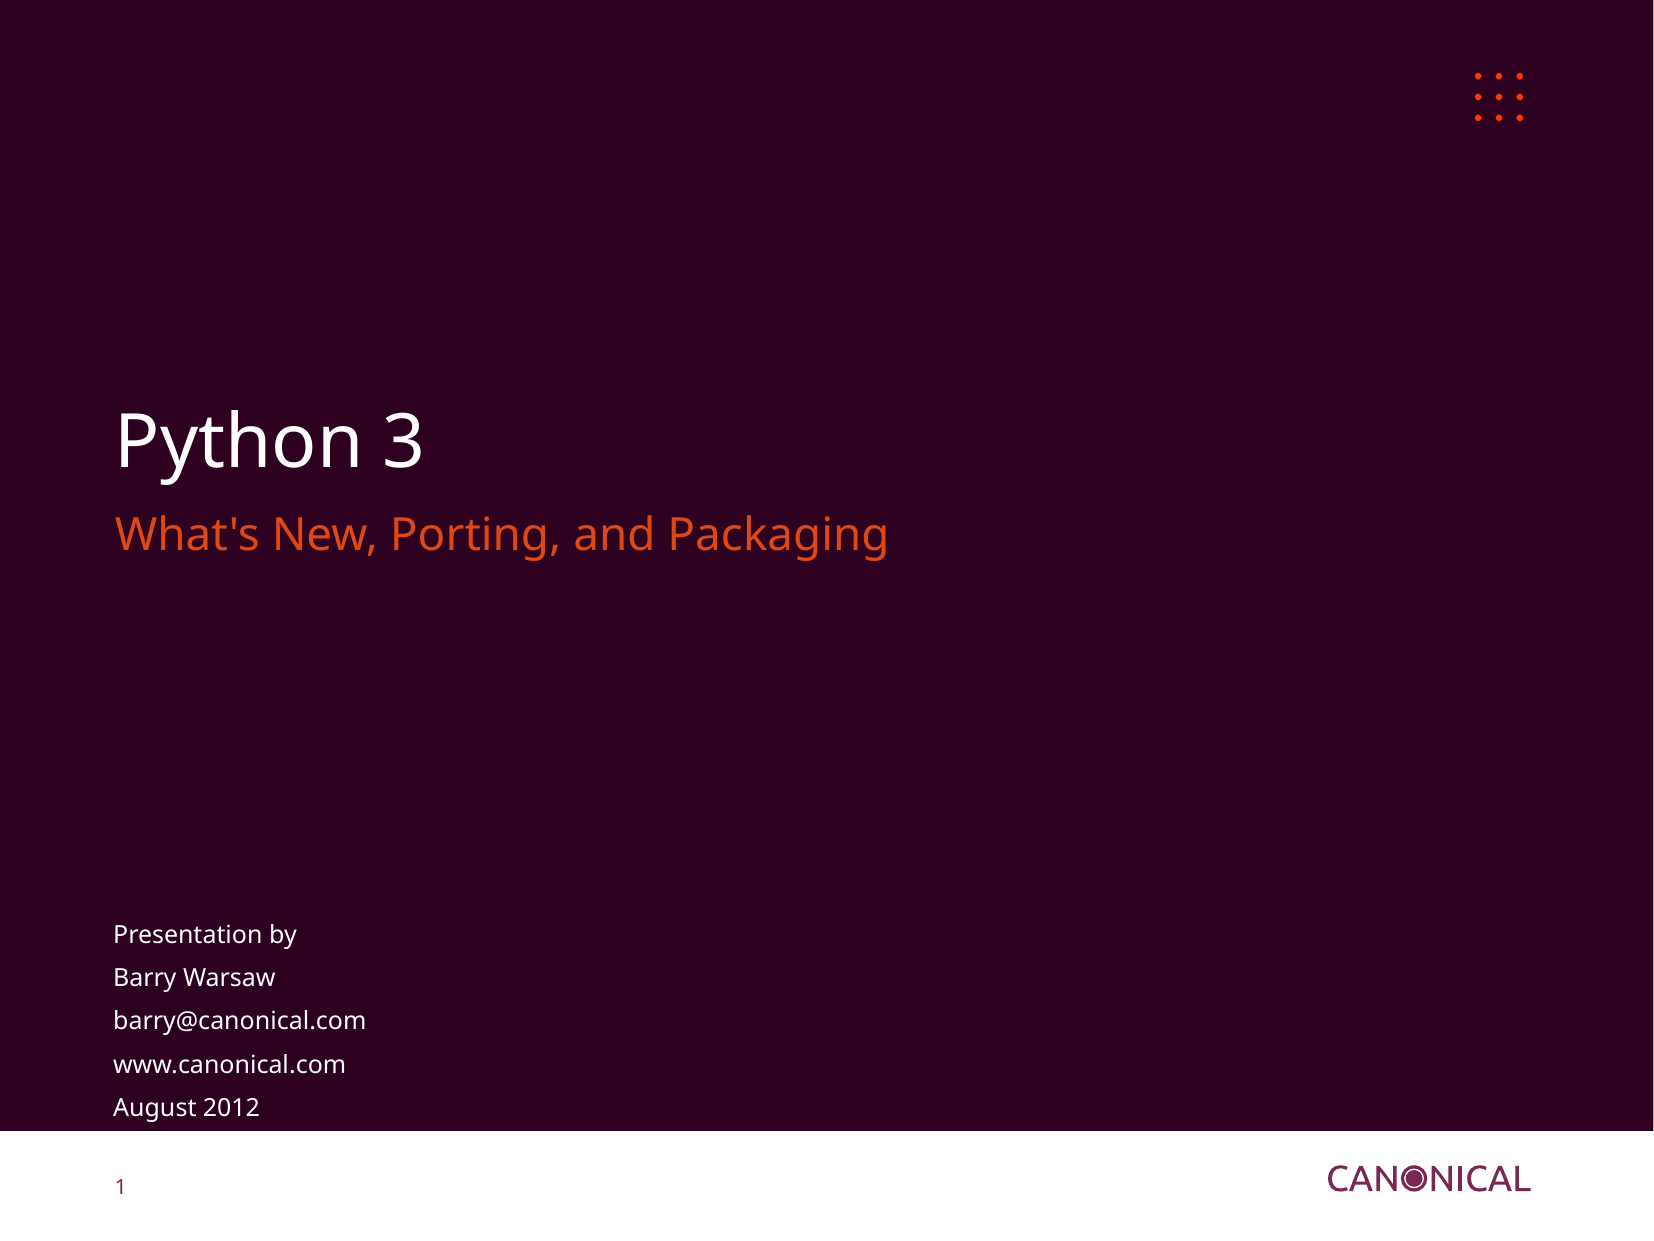

# Python 3 What's New, Porting, and Packaging
Presentation by
Barry Warsaw
barry@canonical.com
www.canonical.com
August 2012